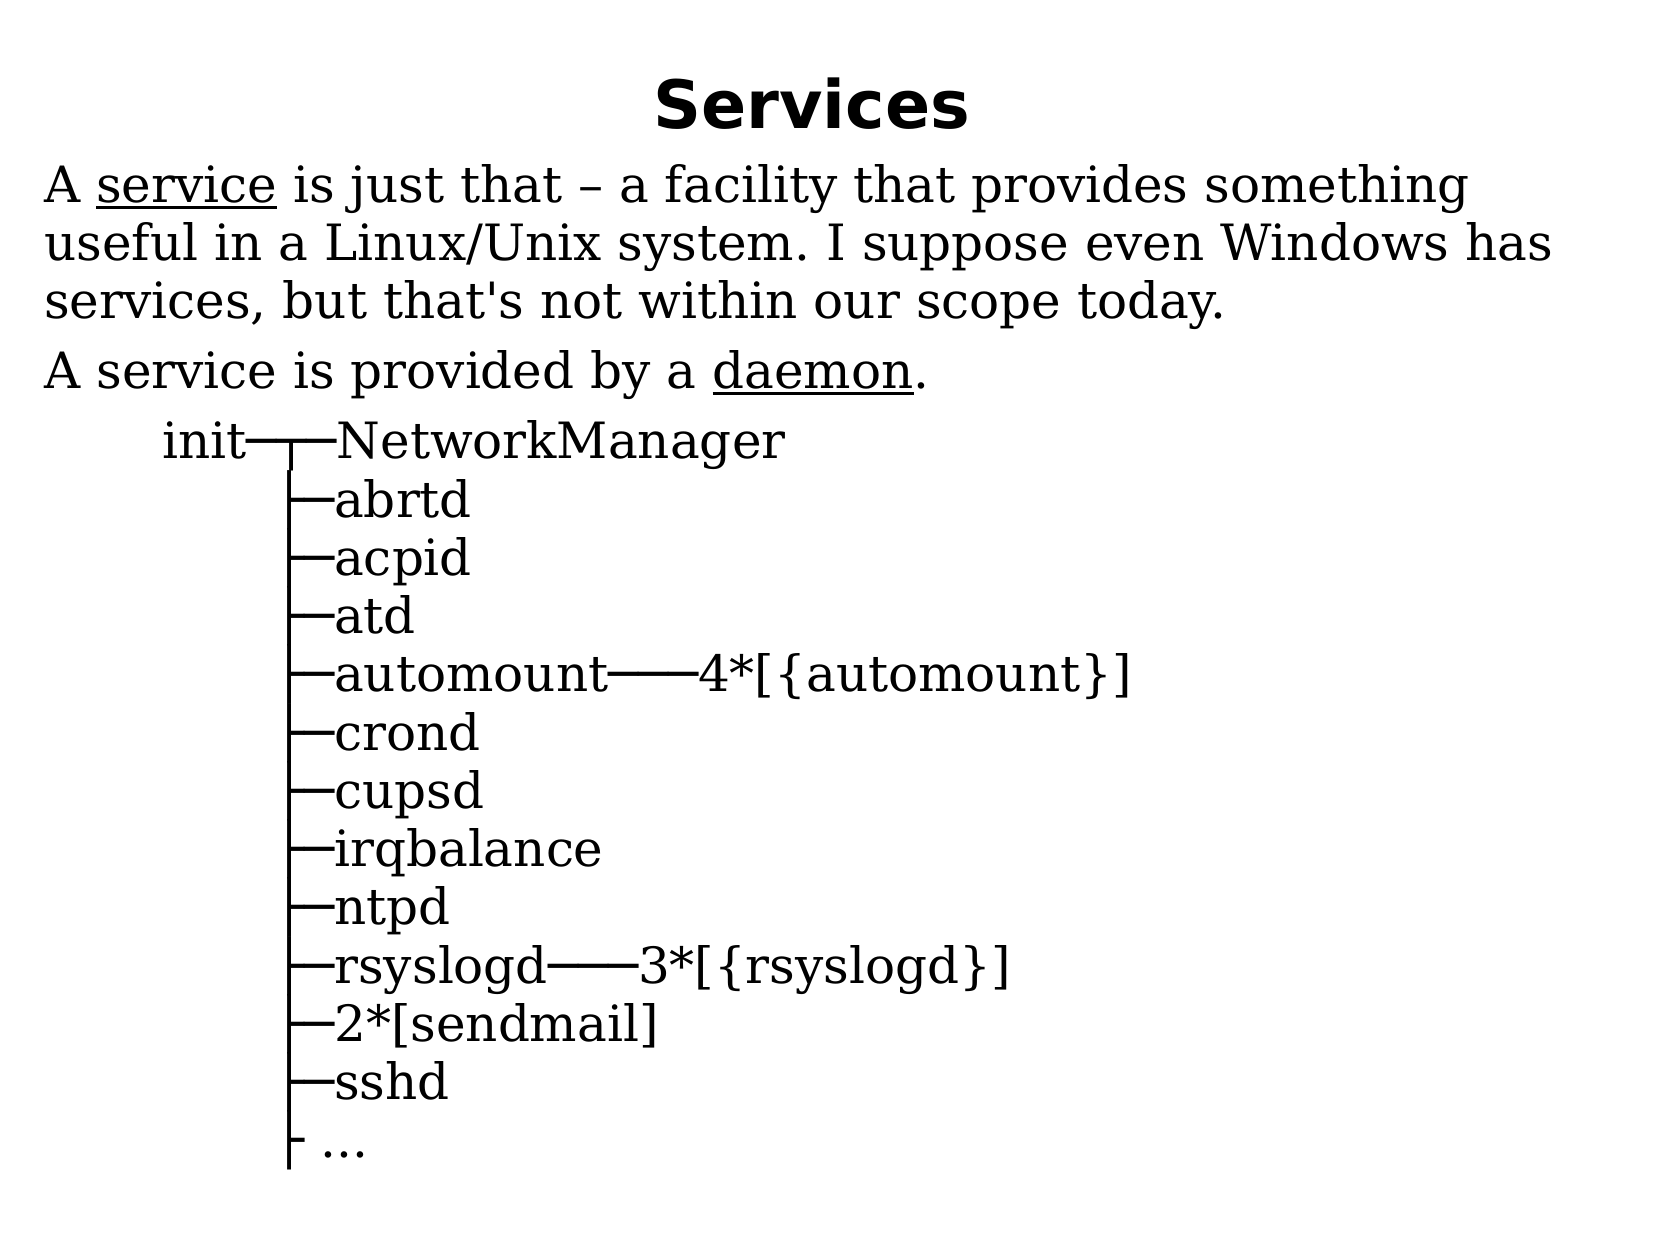

Services
A service is just that – a facility that provides something useful in a Linux/Unix system. I suppose even Windows has services, but that's not within our scope today.
A service is provided by a daemon.
init─┬─NetworkManager
 ├─abrtd
 ├─acpid
 ├─atd
 ├─automount───4*[{automount}]
 ├─crond
 ├─cupsd
 ├─irqbalance
 ├─ntpd
 ├─rsyslogd───3*[{rsyslogd}]
 ├─2*[sendmail]
 ├─sshd
 ├ ...